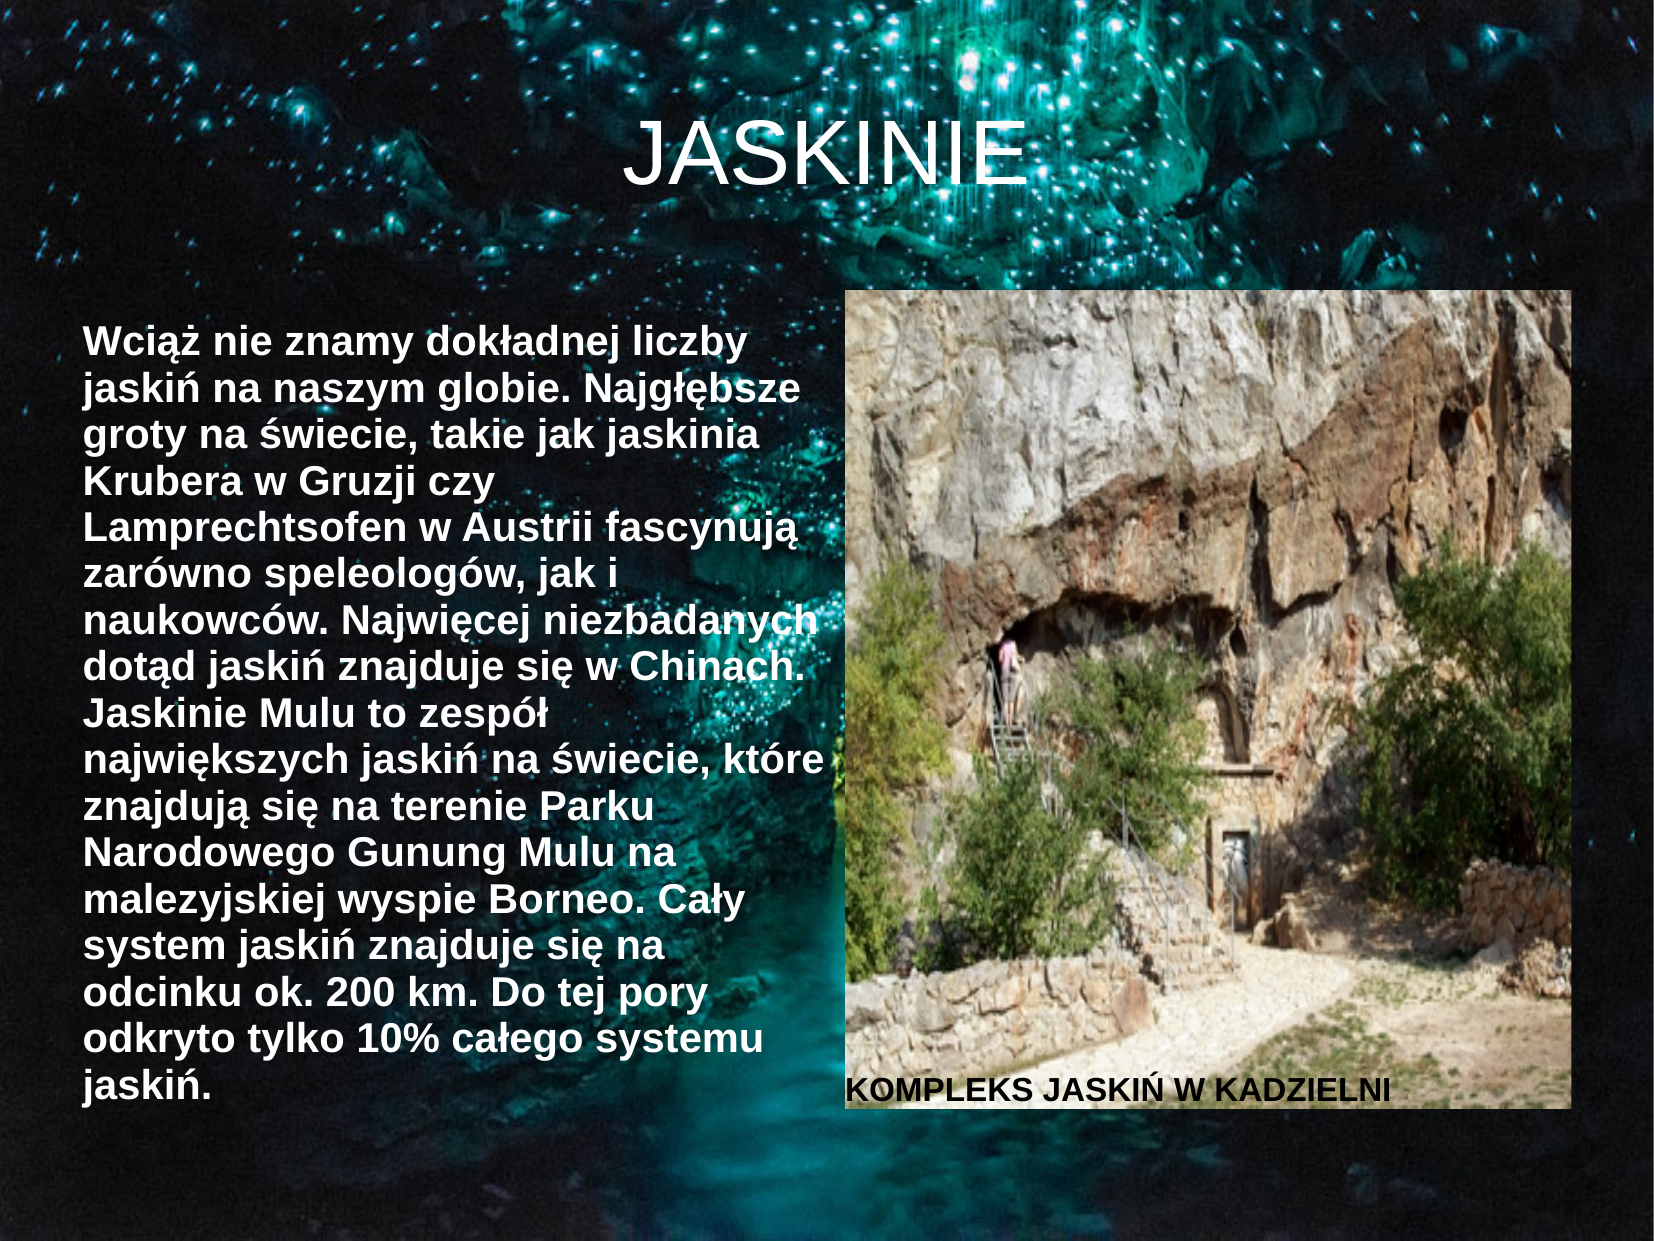

# JASKINIE
Wciąż nie znamy dokładnej liczby jaskiń na naszym globie. Najgłębsze groty na świecie, takie jak jaskinia Krubera w Gruzji czy Lamprechtsofen w Austrii fascynują zarówno speleologów, jak i naukowców. Najwięcej niezbadanych dotąd jaskiń znajduje się w Chinach. Jaskinie Mulu to zespół największych jaskiń na świecie, które znajdują się na terenie Parku Narodowego Gunung Mulu na malezyjskiej wyspie Borneo. Cały system jaskiń znajduje się na odcinku ok. 200 km. Do tej pory odkryto tylko 10% całego systemu jaskiń.
KOMPLEKS JASKIŃ W KADZIELNI